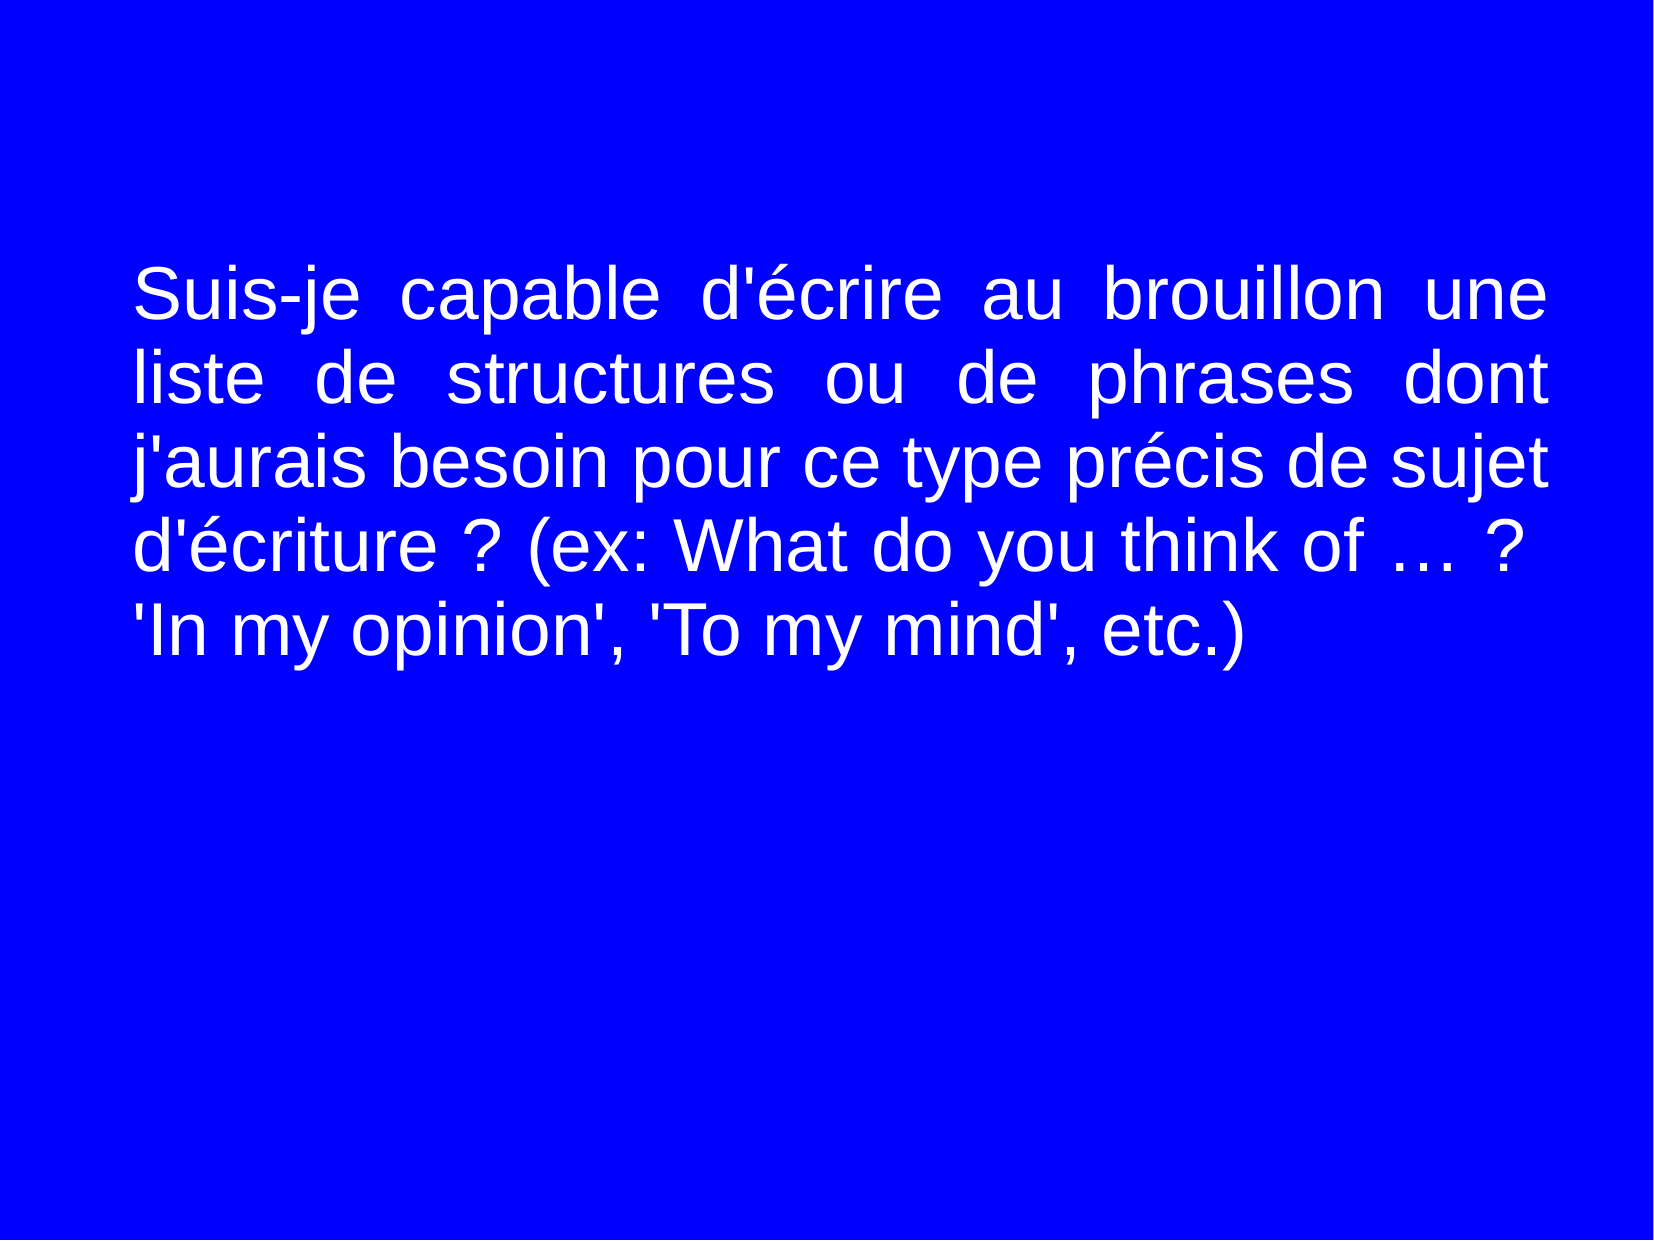

Suis-je capable d'écrire au brouillon une liste de structures ou de phrases dont j'aurais besoin pour ce type précis de sujet d'écriture ? (ex: What do you think of … ? 'In my opinion', 'To my mind', etc.)